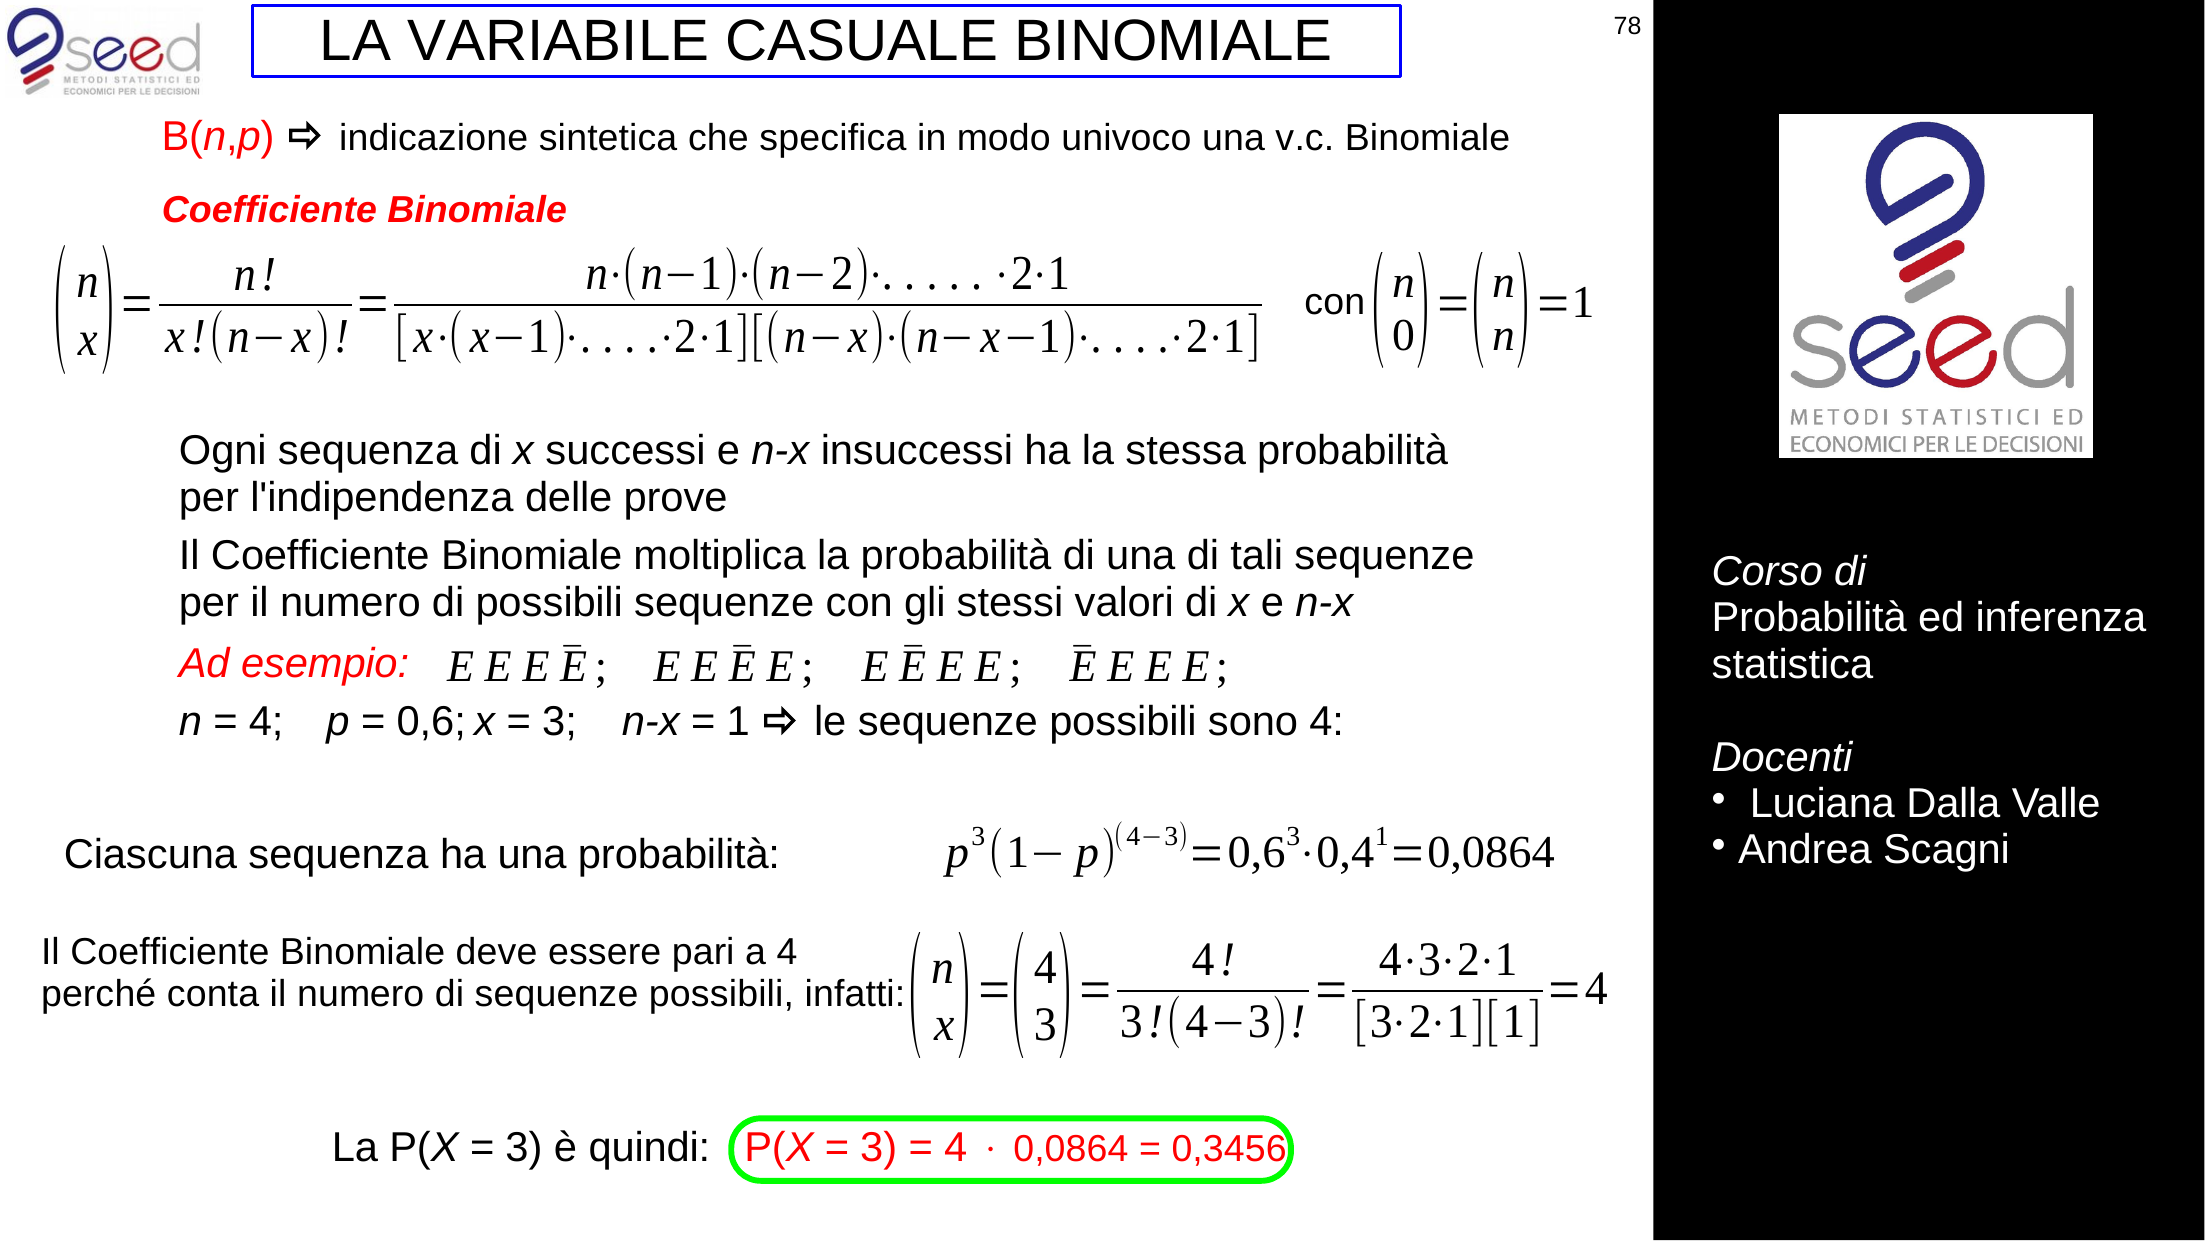

LA VARIABILE CASUALE BINOMIALE
B(n,p)  indicazione sintetica che specifica in modo univoco una v.c. Binomiale
Coefficiente Binomiale
con
Ogni sequenza di x successi e n-x insuccessi ha la stessa probabilità per l'indipendenza delle prove
Il Coefficiente Binomiale moltiplica la probabilità di una di tali sequenze per il numero di possibili sequenze con gli stessi valori di x e n-x
Ad esempio:
n = 4;	p = 0,6;	x = 3;	n-x = 1  le sequenze possibili sono 4:
Ciascuna sequenza ha una probabilità:
Il Coefficiente Binomiale deve essere pari a 4 perché conta il numero di sequenze possibili, infatti:
La P(X = 3) è quindi: P(X = 3) = 4  0,0864 = 0,3456